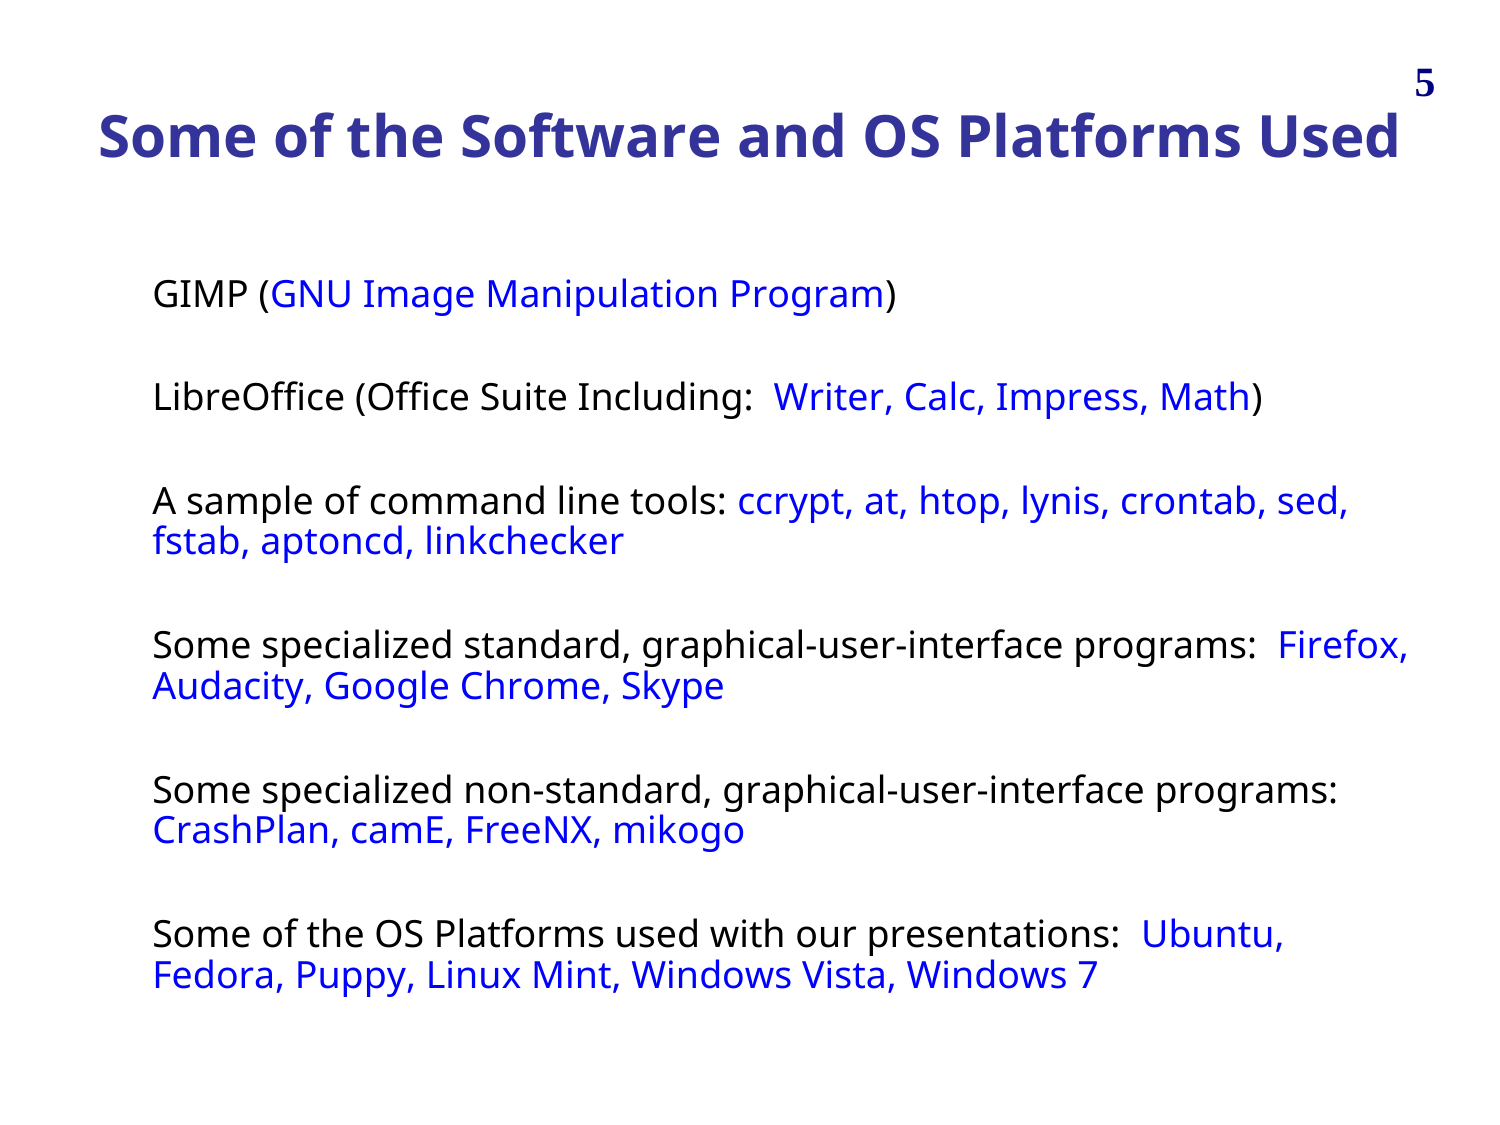

5
# Some of the Software and OS Platforms Used
GIMP (GNU Image Manipulation Program)
LibreOffice (Office Suite Including: Writer, Calc, Impress, Math)
A sample of command line tools: ccrypt, at, htop, lynis, crontab, sed, fstab, aptoncd, linkchecker
Some specialized standard, graphical-user-interface programs: Firefox, Audacity, Google Chrome, Skype
Some specialized non-standard, graphical-user-interface programs: CrashPlan, camE, FreeNX, mikogo
Some of the OS Platforms used with our presentations: Ubuntu, Fedora, Puppy, Linux Mint, Windows Vista, Windows 7